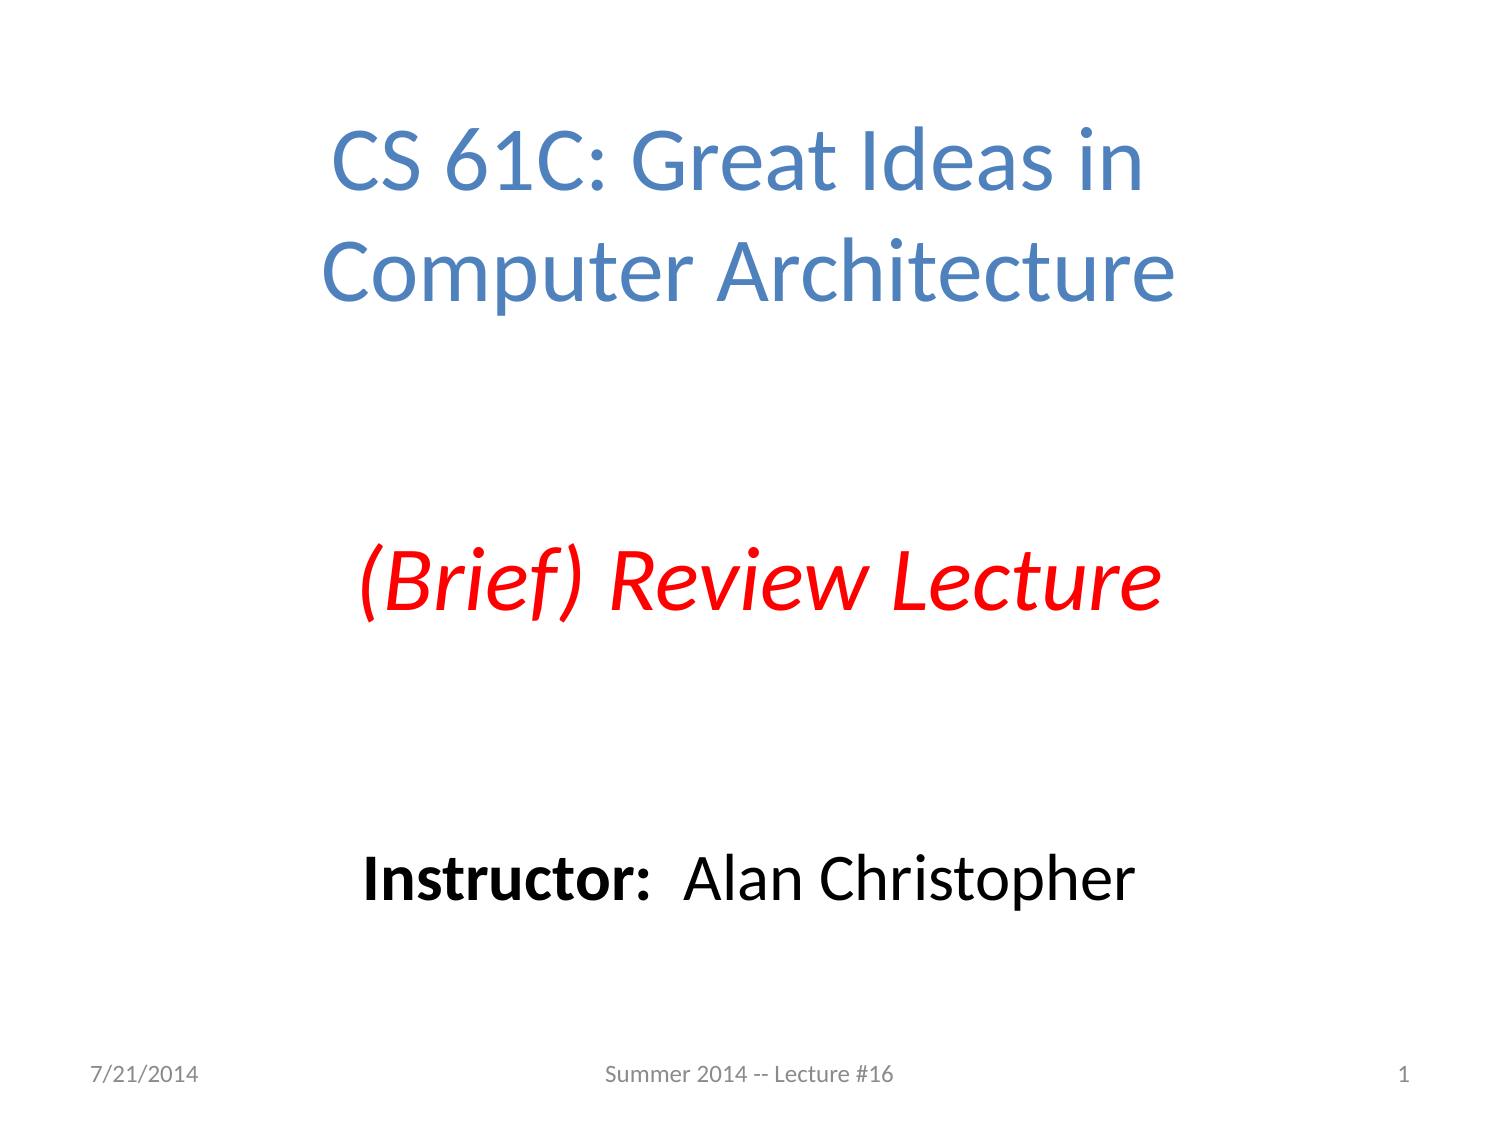

CS 61C: Great Ideas in
Computer Architecture
 (Brief) Review Lecture
# Instructor: Alan Christopher
7/21/2014
Summer 2014 -- Lecture #16
1